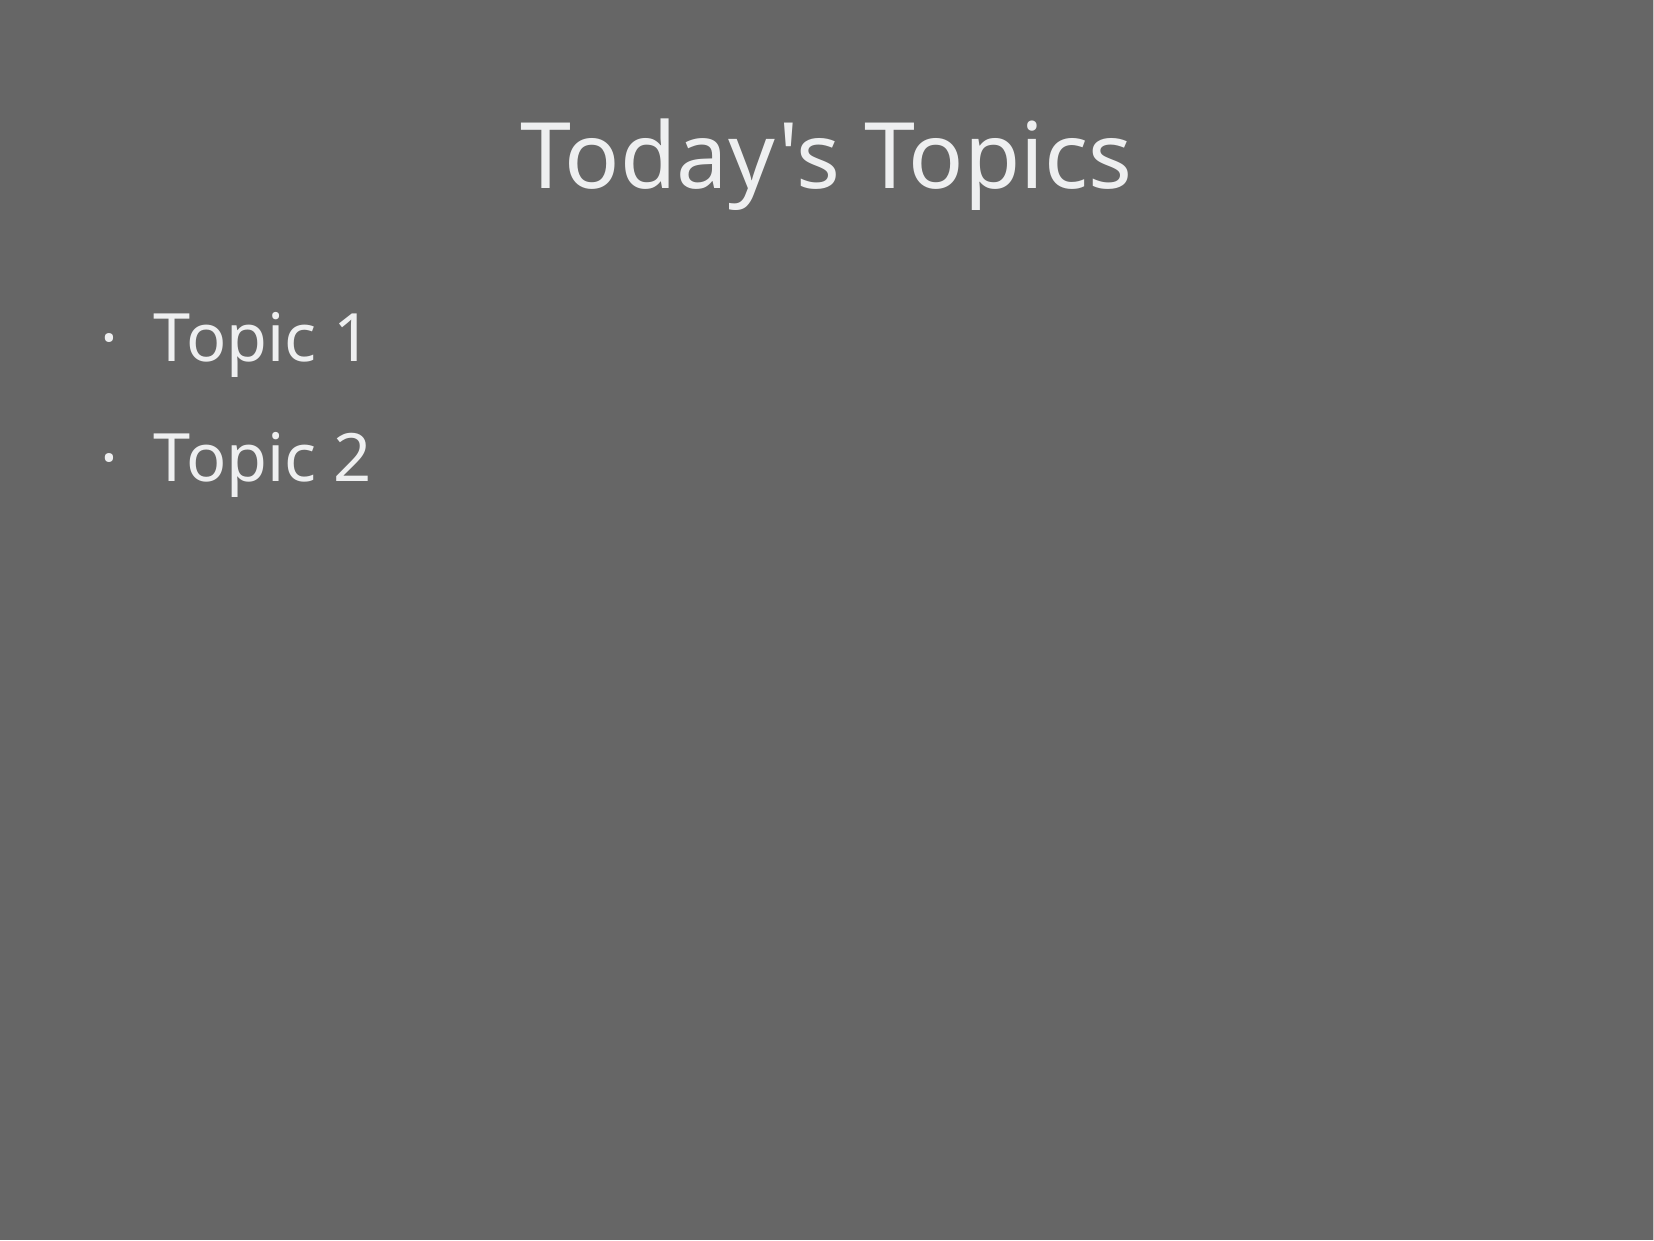

# Today's Topics
Topic 1
Topic 2